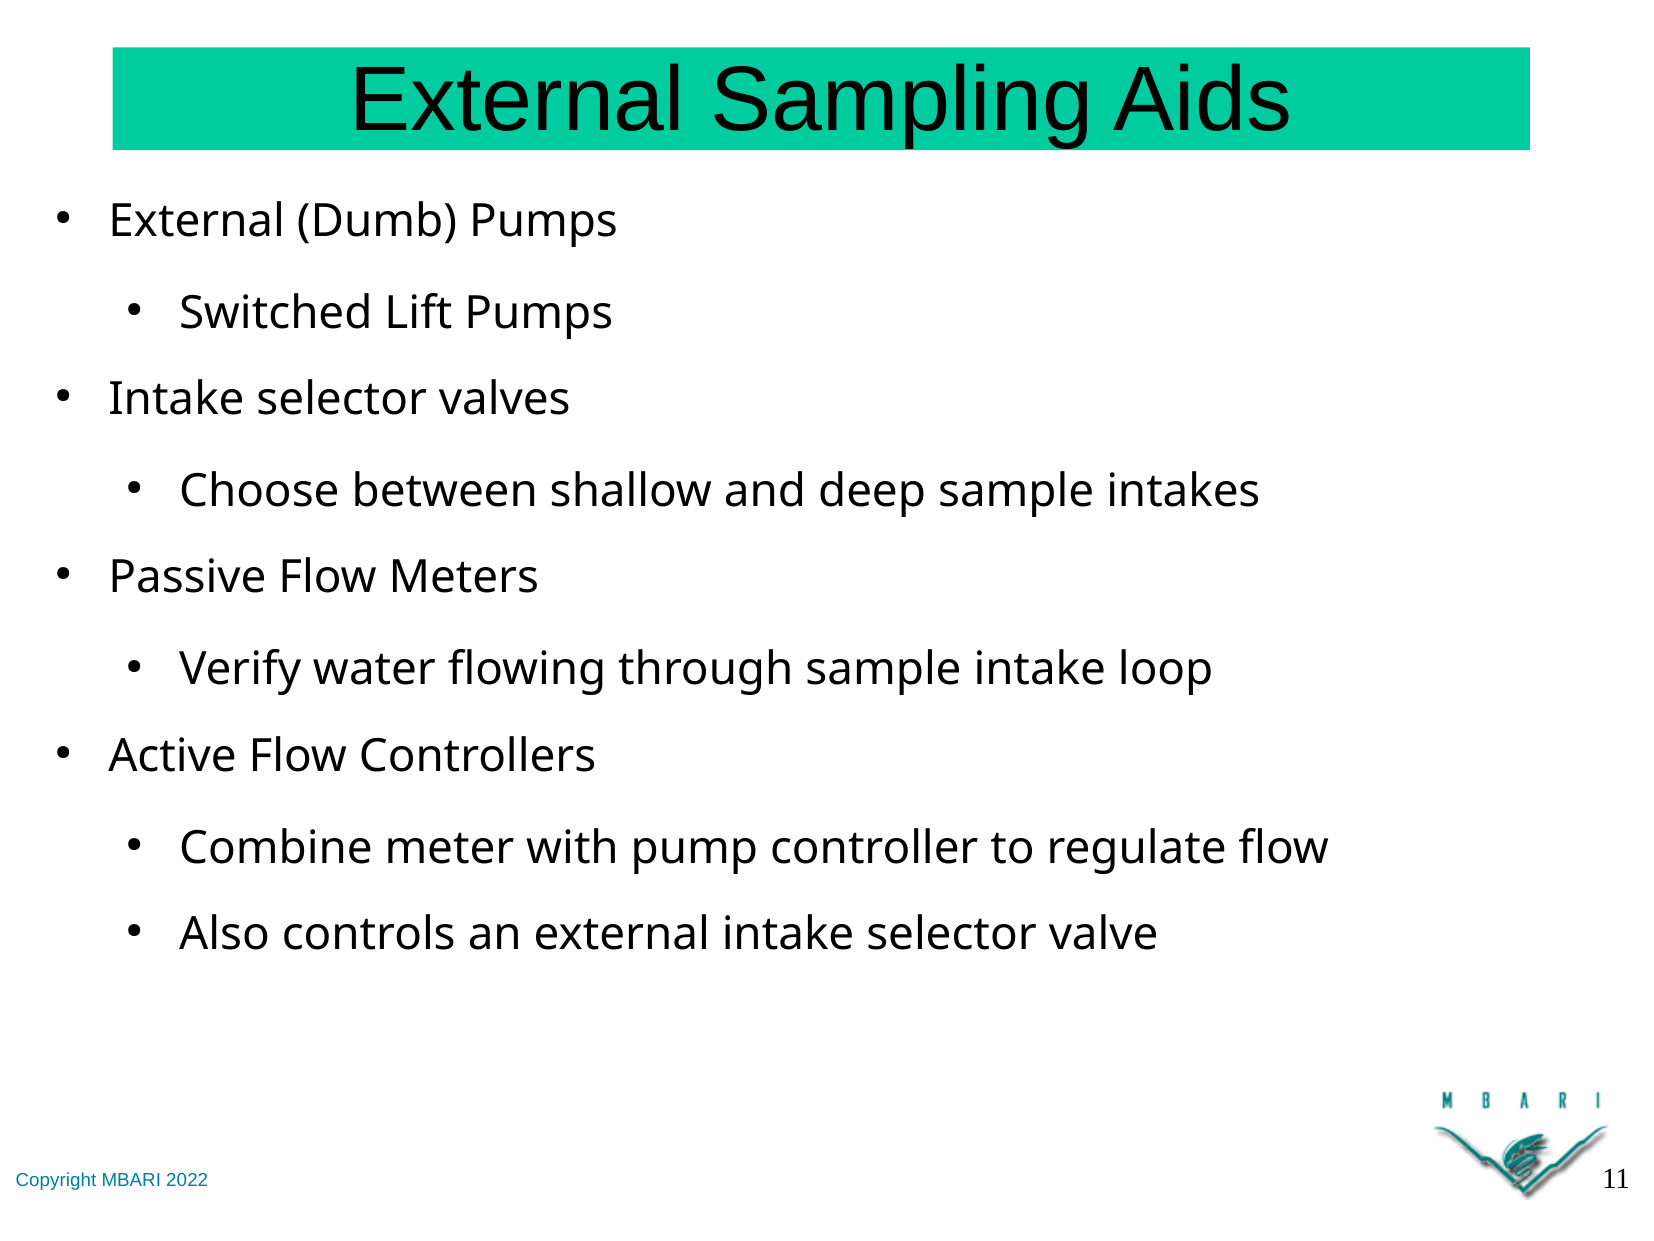

# External Sampling Aids
External (Dumb) Pumps
Switched Lift Pumps
Intake selector valves
Choose between shallow and deep sample intakes
Passive Flow Meters
Verify water flowing through sample intake loop
Active Flow Controllers
Combine meter with pump controller to regulate flow
Also controls an external intake selector valve